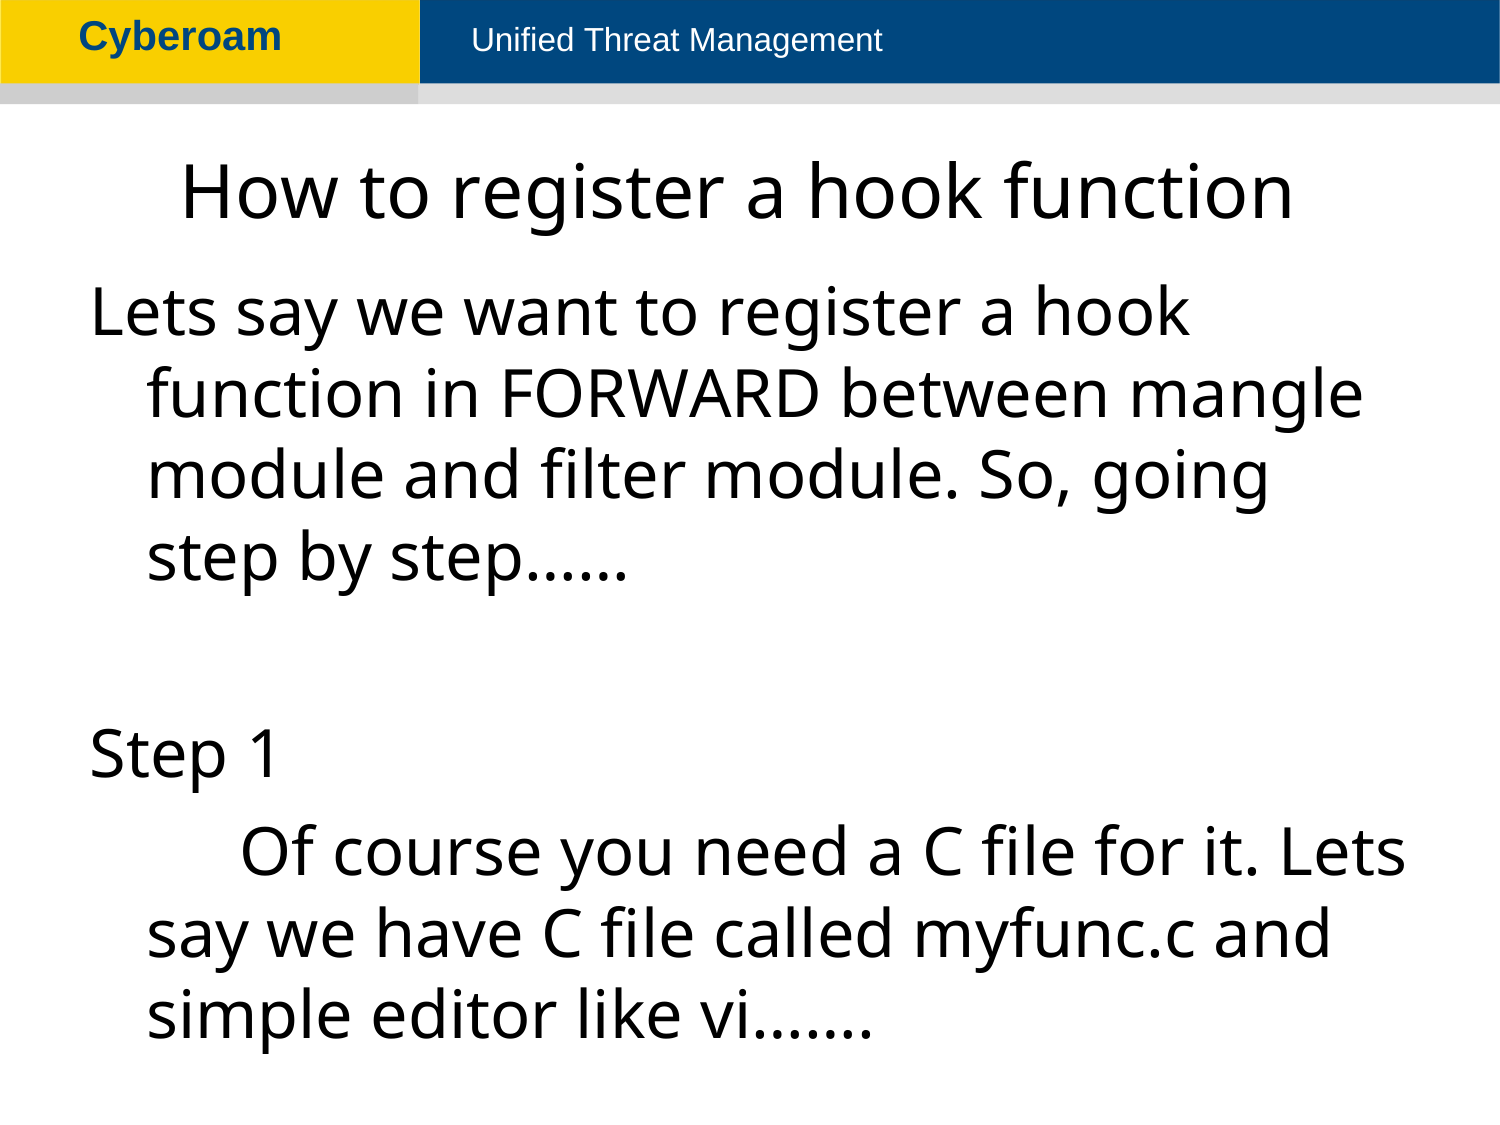

# How to register a hook function
Lets say we want to register a hook function in FORWARD between mangle module and filter module. So, going step by step……
Step 1
		Of course you need a C file for it. Lets say we have C file called myfunc.c and simple editor like vi…….